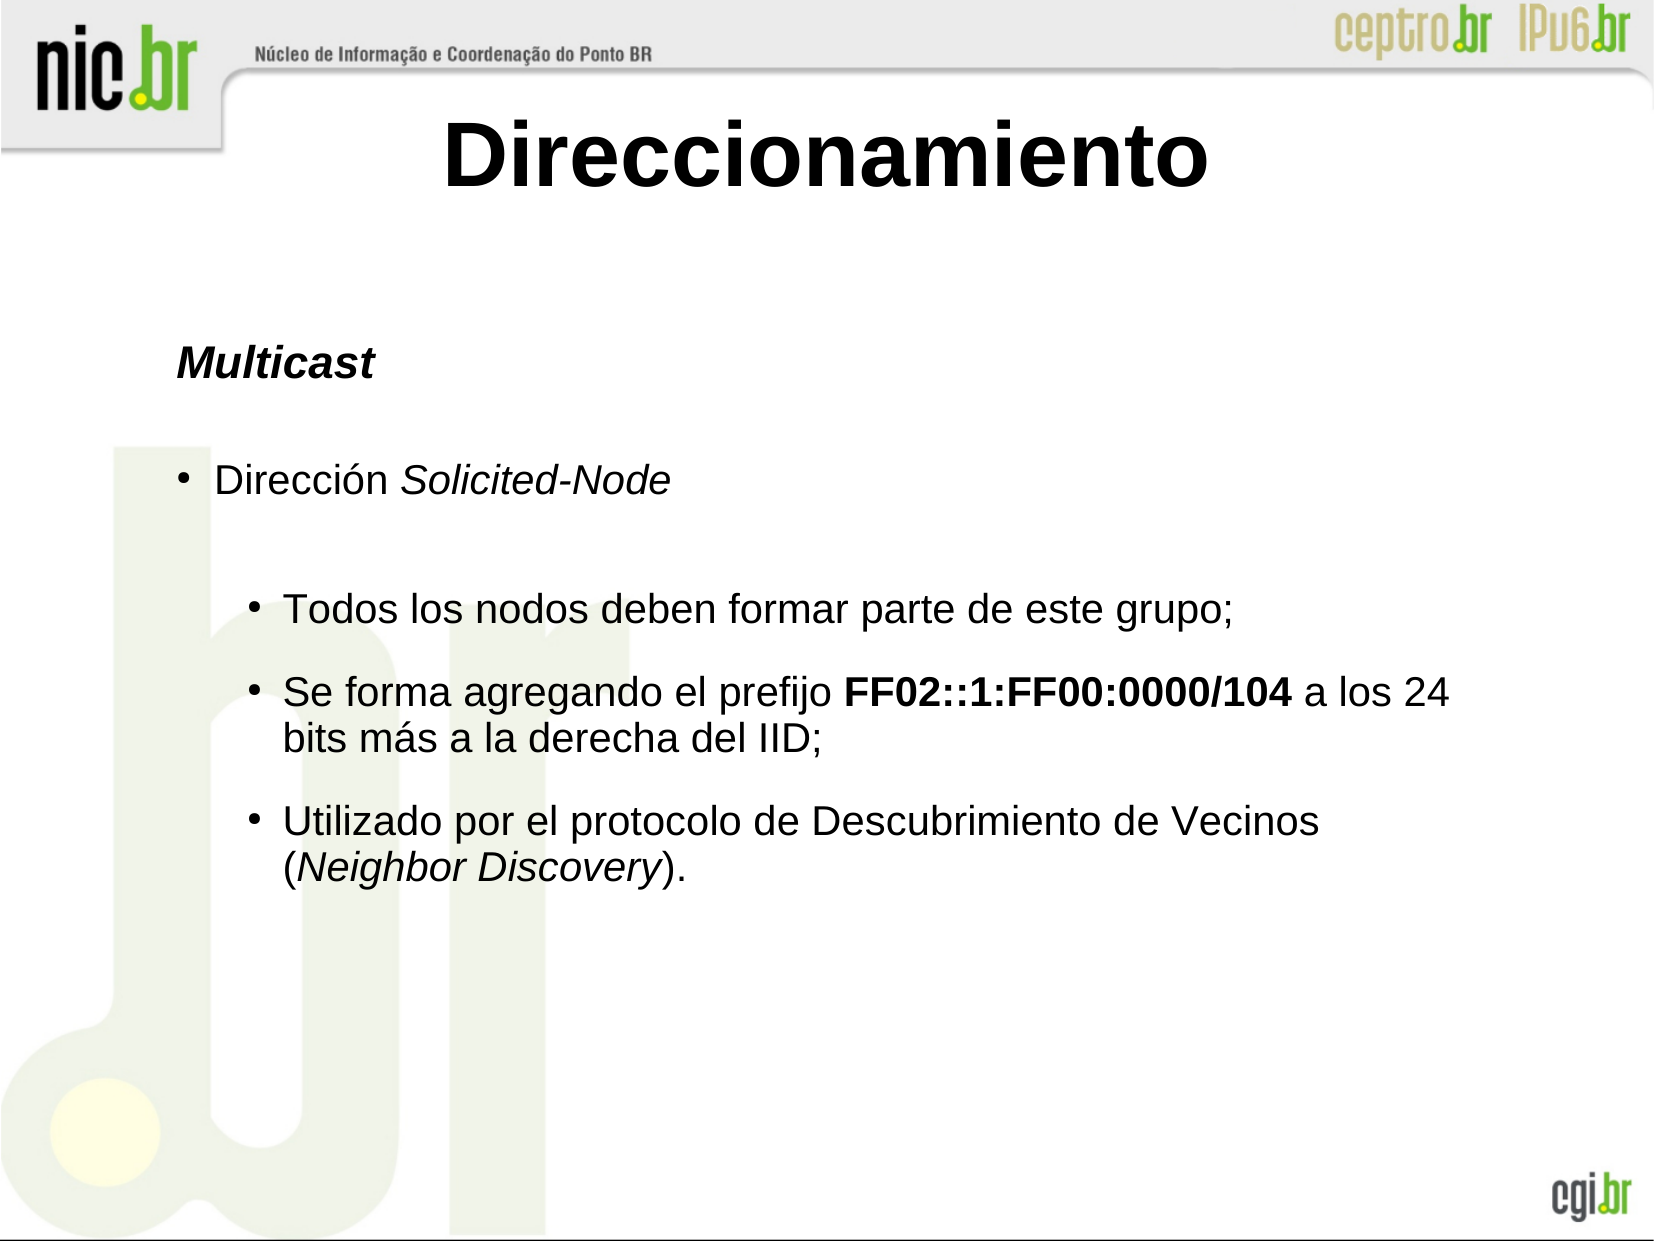

Direccionamiento
Multicast
 Dirección Solicited-Node
Todos los nodos deben formar parte de este grupo;
Se forma agregando el prefijo FF02::1:FF00:0000/104 a los 24 bits más a la derecha del IID;
Utilizado por el protocolo de Descubrimiento de Vecinos (Neighbor Discovery).